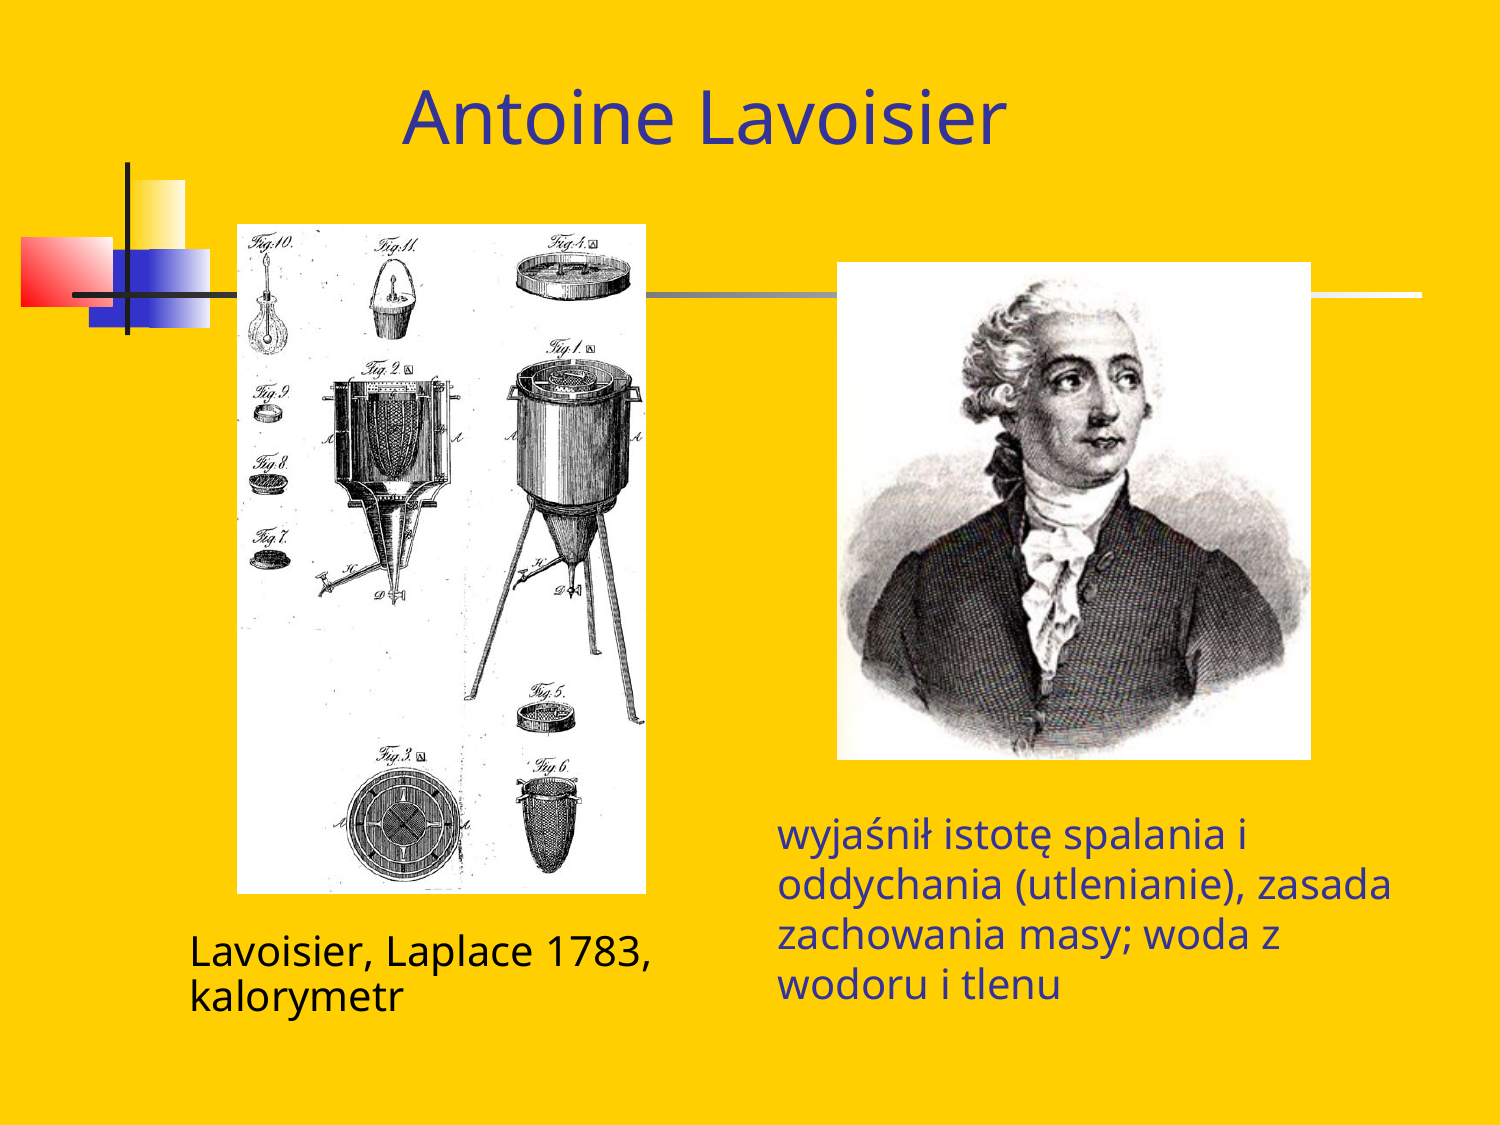

Antoine Lavoisier
wyjaśnił istotę spalania i oddychania (utlenianie), zasada zachowania masy; woda z wodoru i tlenu
Lavoisier, Laplace 1783, kalorymetr